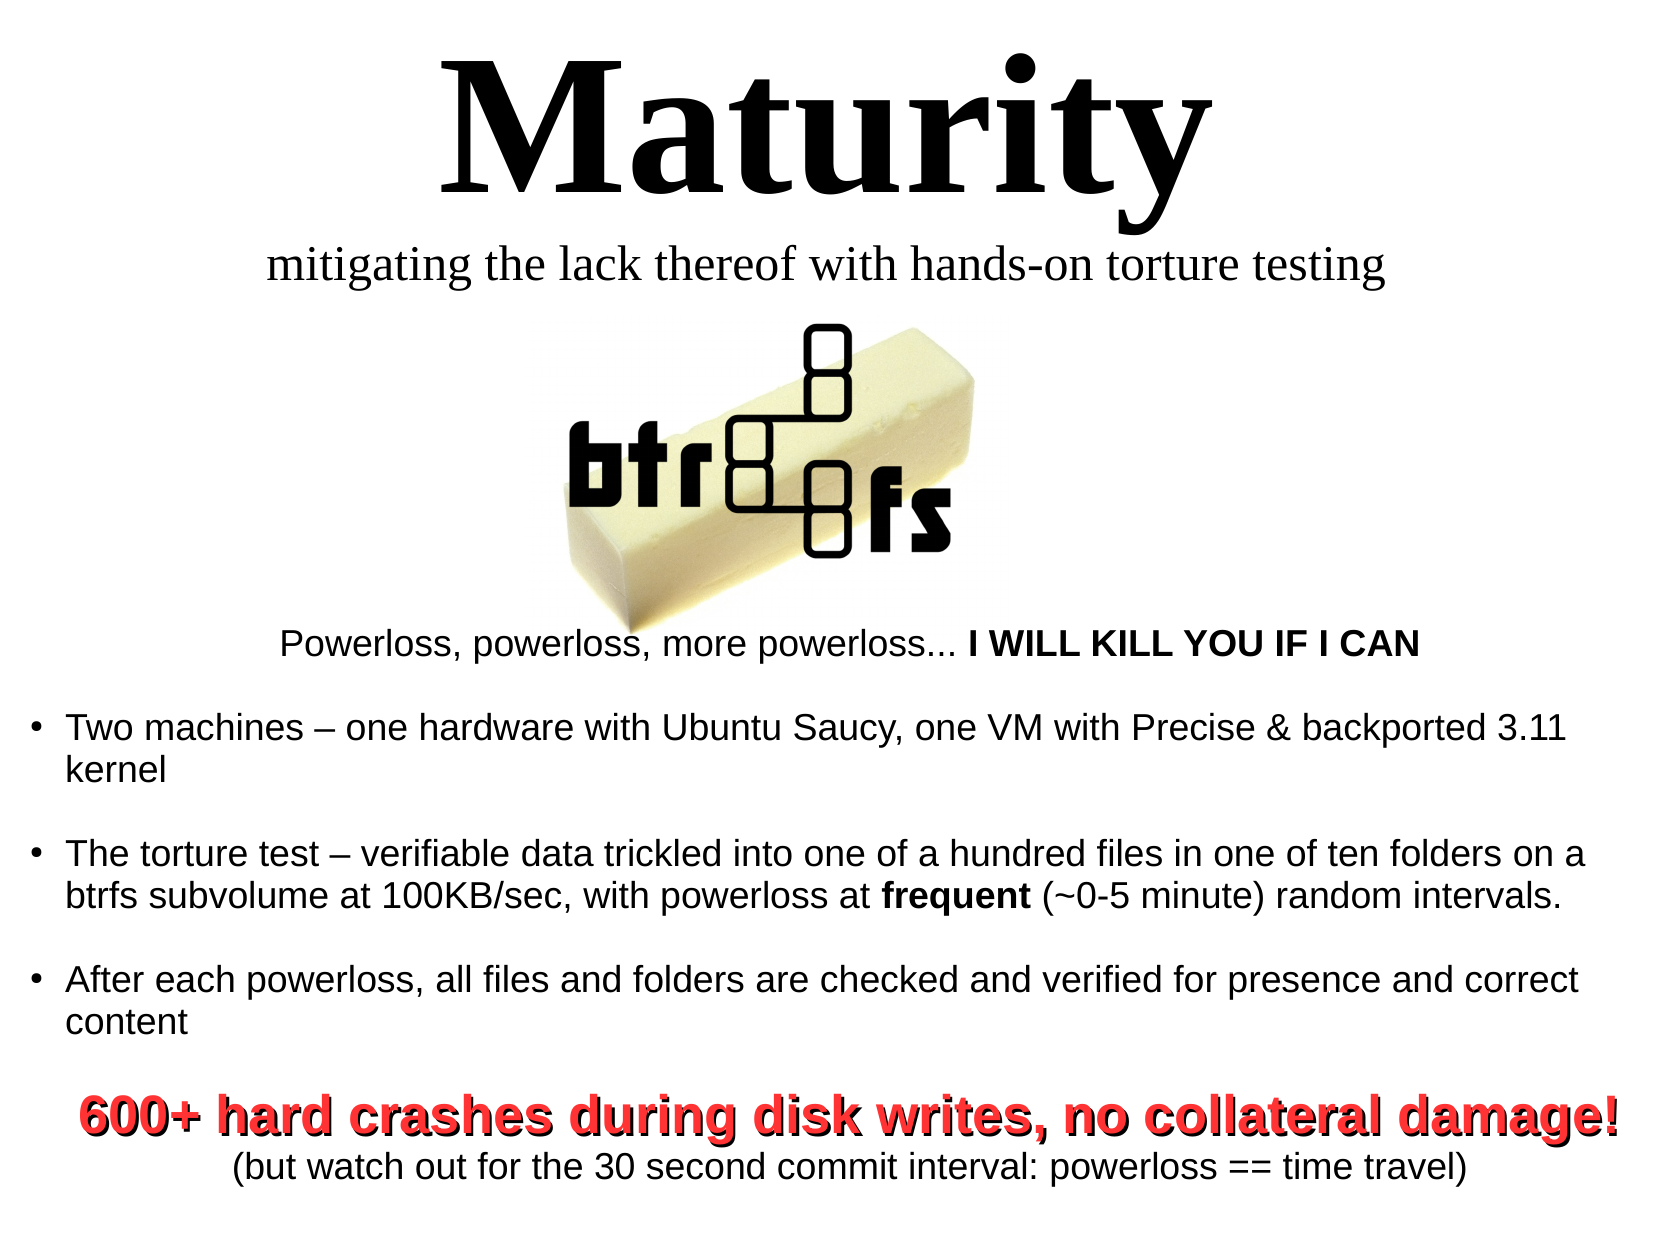

# Maturity mitigating the lack thereof with hands-on torture testing
| Powerloss, powerloss, more powerloss... I WILL KILL YOU IF I CAN Two machines – one hardware with Ubuntu Saucy, one VM with Precise & backported 3.11 kernel The torture test – verifiable data trickled into one of a hundred files in one of ten folders on a btrfs subvolume at 100KB/sec, with powerloss at frequent (~0-5 minute) random intervals. After each powerloss, all files and folders are checked and verified for presence and correct content 600+ hard crashes during disk writes, no collateral damage! (but watch out for the 30 second commit interval: powerloss == time travel) |
| --- |